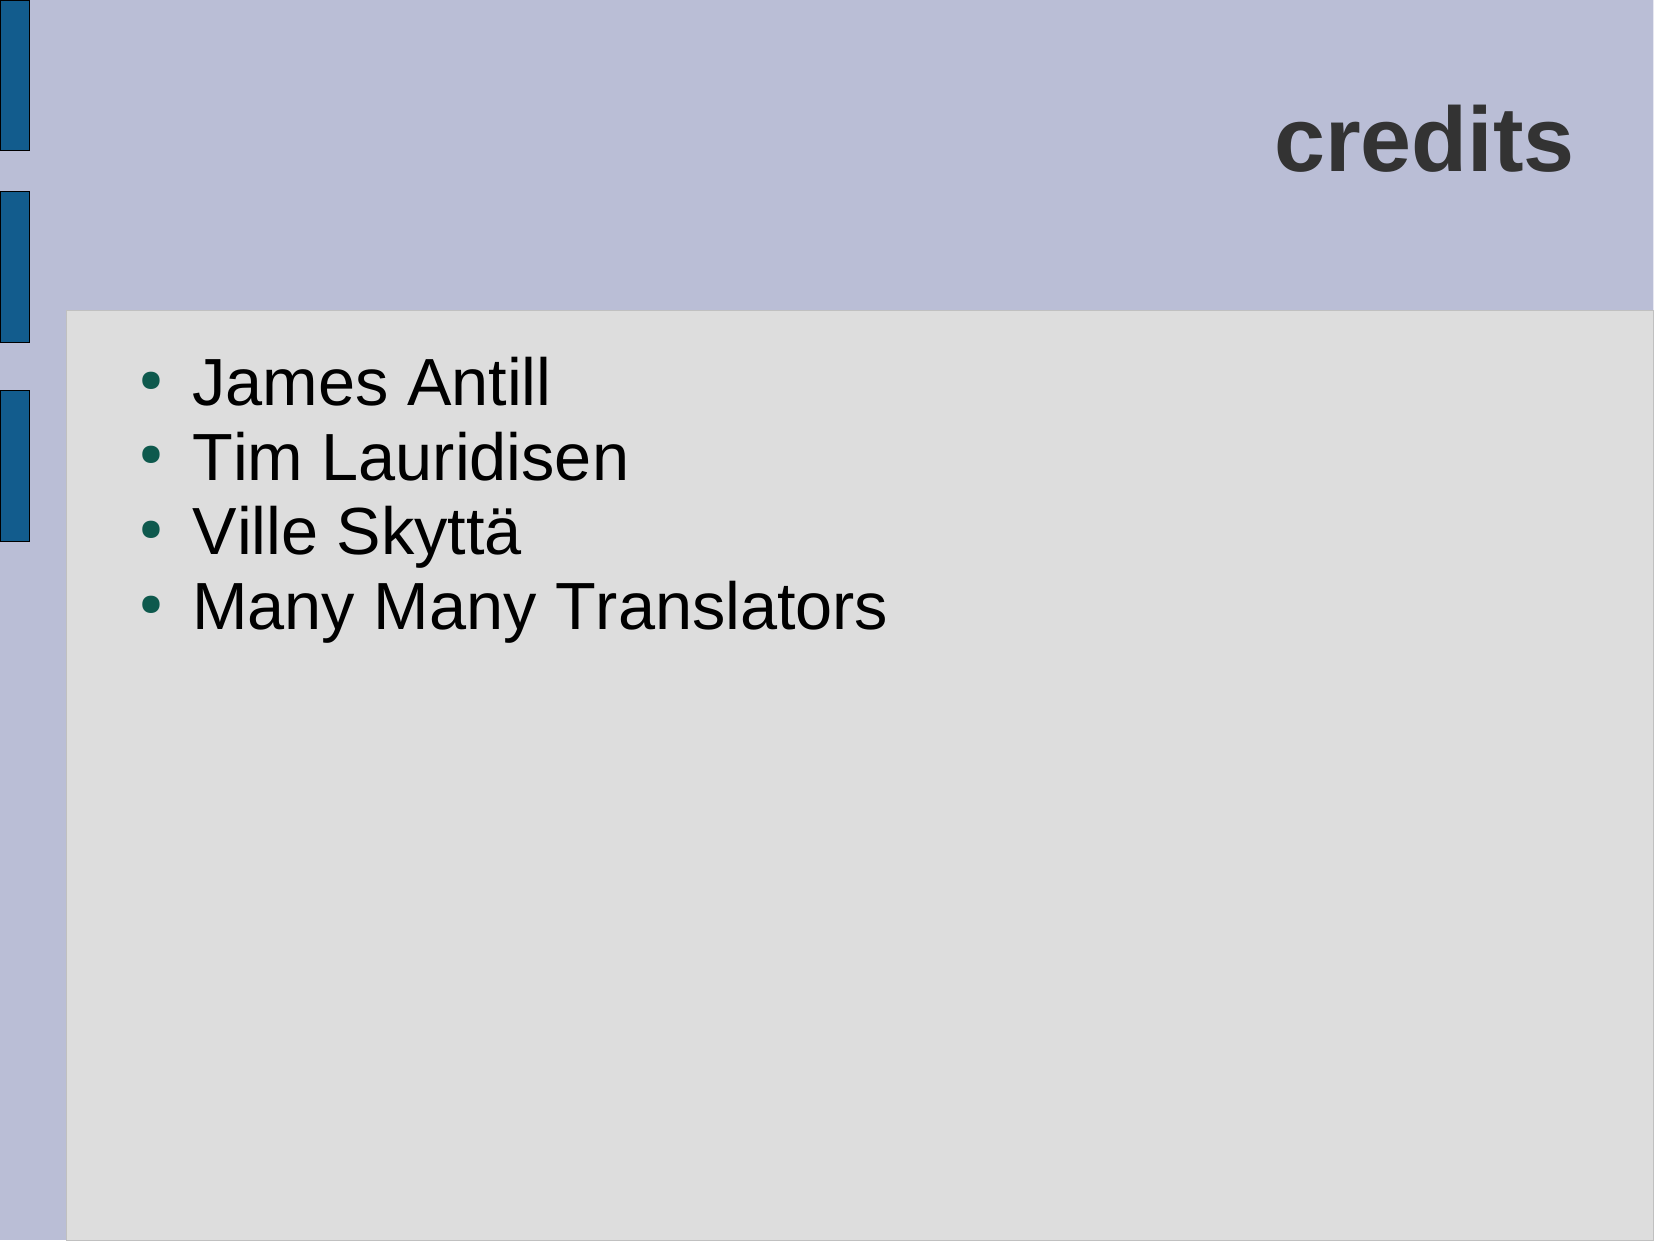

# credits
James Antill
Tim Lauridisen
Ville Skyttä
Many Many Translators